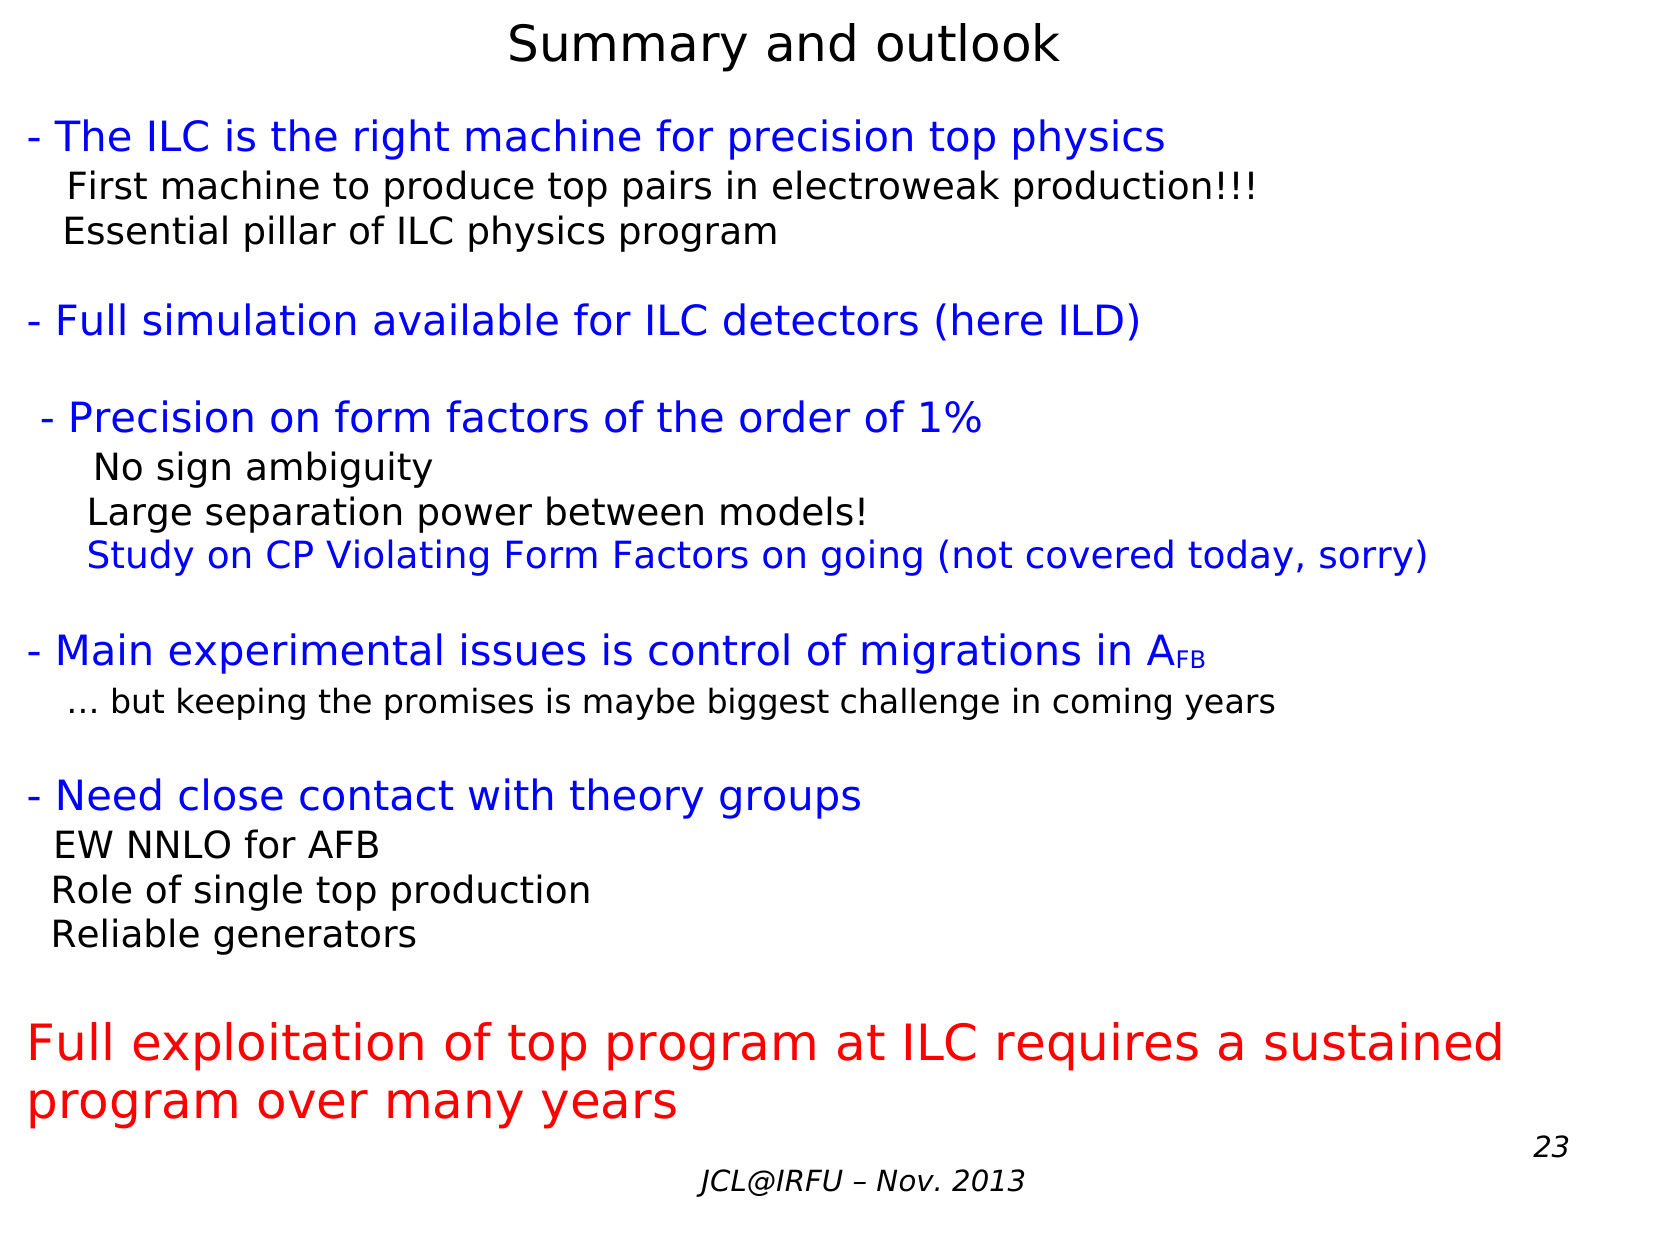

Summary and outlook
- The ILC is the right machine for precision top physics
 First machine to produce top pairs in electroweak production!!!
 Essential pillar of ILC physics program
- Full simulation available for ILC detectors (here ILD)
 - Precision on form factors of the order of 1%
 No sign ambiguity
 Large separation power between models!
 Study on CP Violating Form Factors on going (not covered today, sorry)
- Main experimental issues is control of migrations in AFB
 … but keeping the promises is maybe biggest challenge in coming years
- Need close contact with theory groups
 EW NNLO for AFB
 Role of single top production
 Reliable generators
Full exploitation of top program at ILC requires a sustained program over many years
FCPPL Workshop - March 2012
23